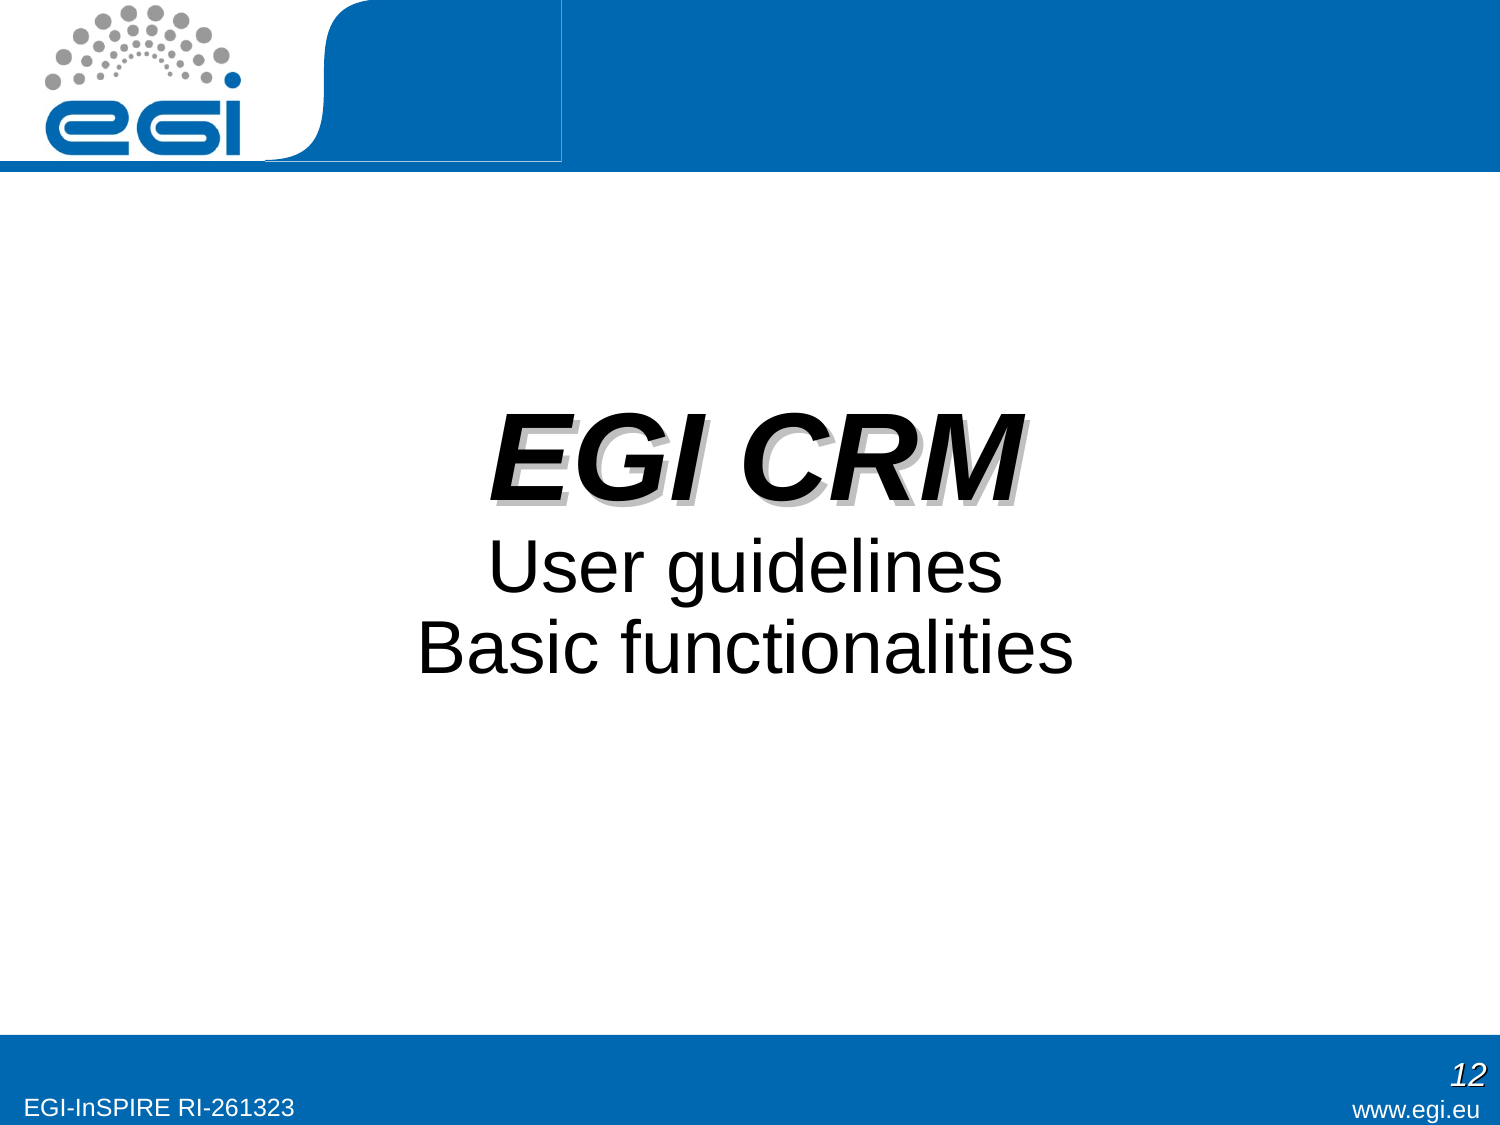

# EGI CRM User guidelines Basic functionalities
12